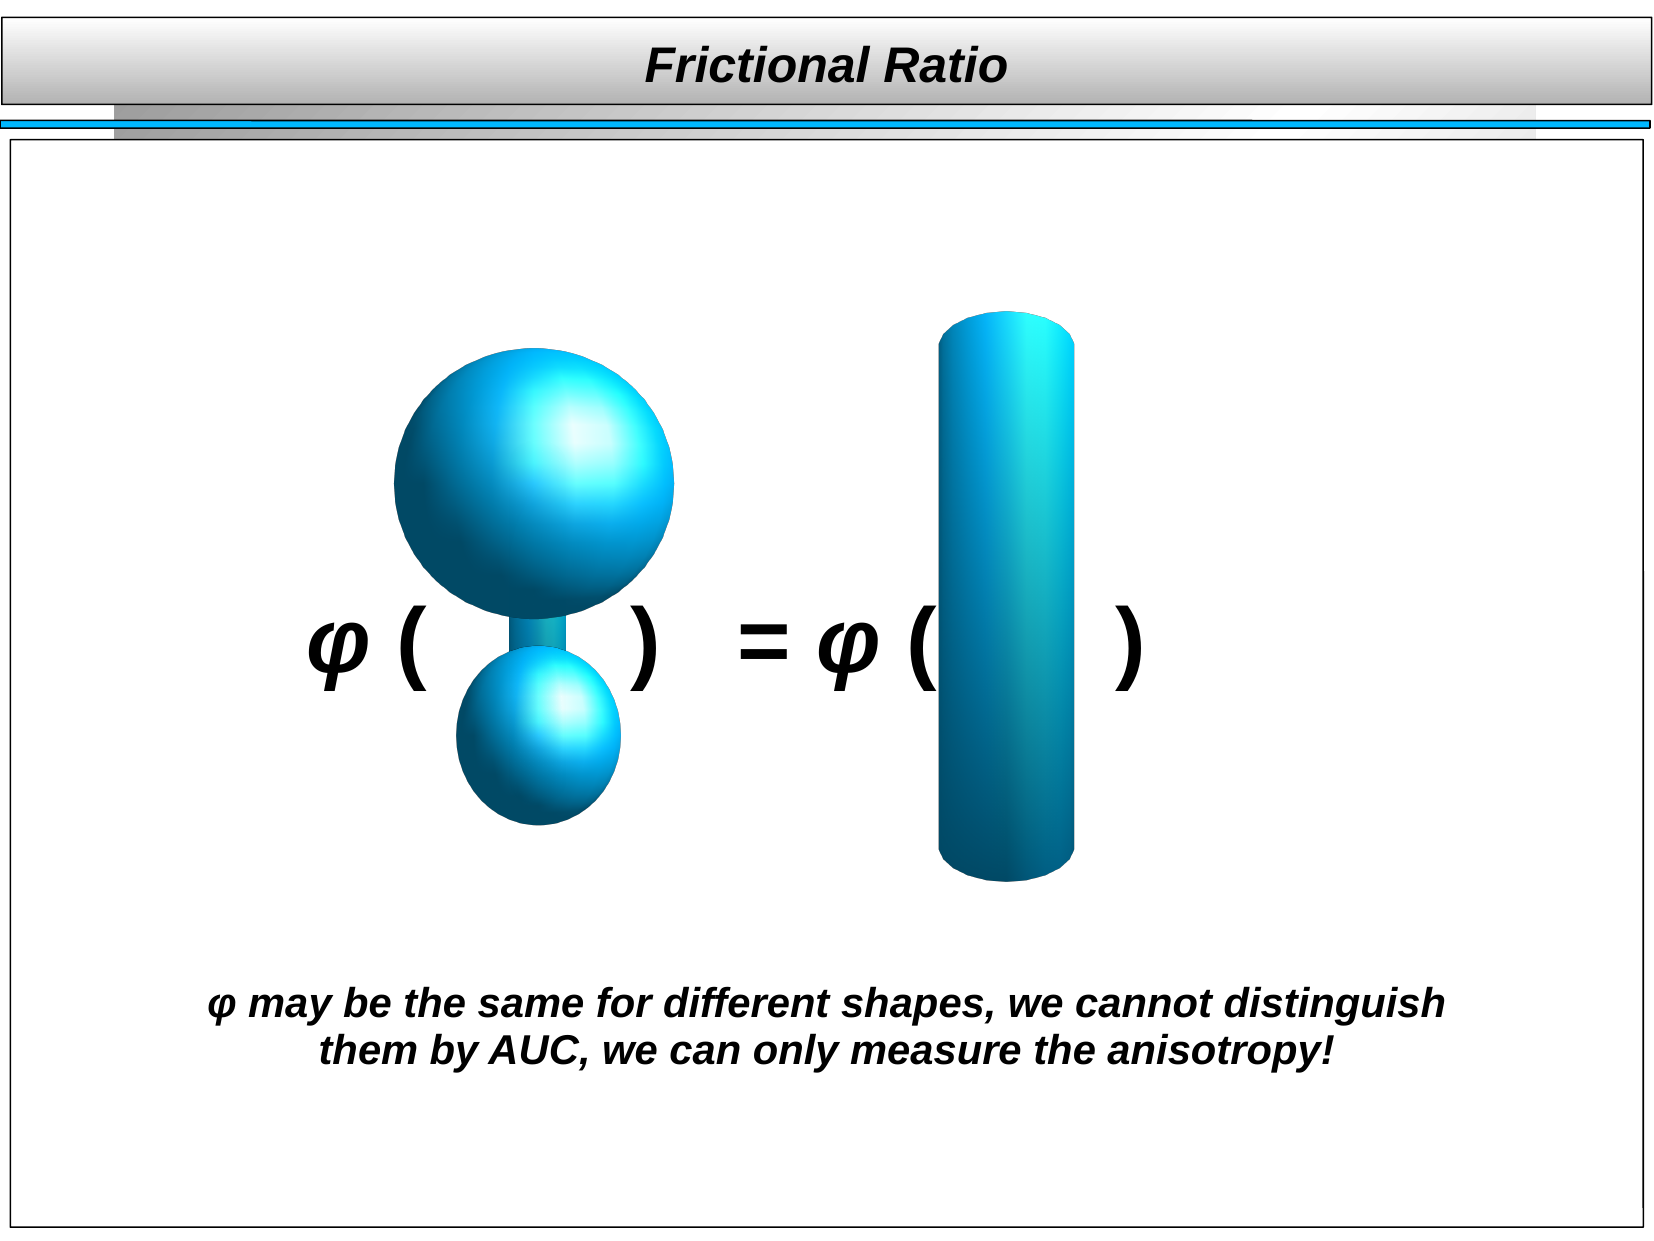

Frictional Ratio
 φ ( ) = φ ( )
φ may be the same for different shapes, we cannot distinguish them by AUC, we can only measure the anisotropy!